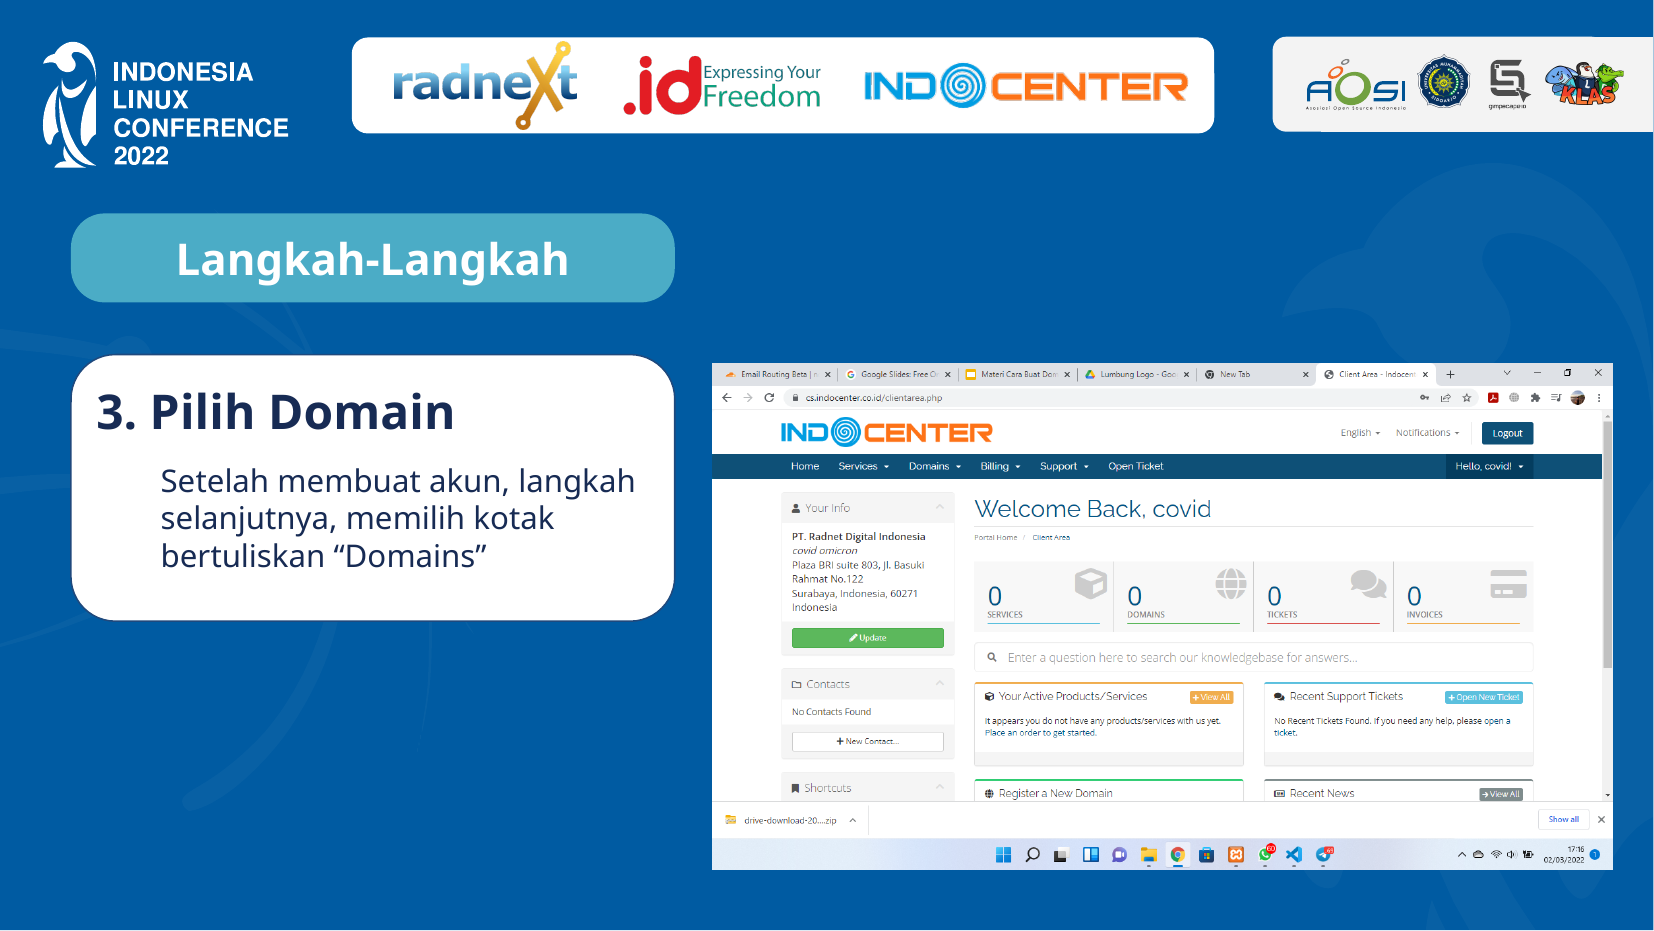

Langkah-Langkah
3. Pilih Domain
Setelah membuat akun, langkah selanjutnya, memilih kotak bertuliskan “Domains”